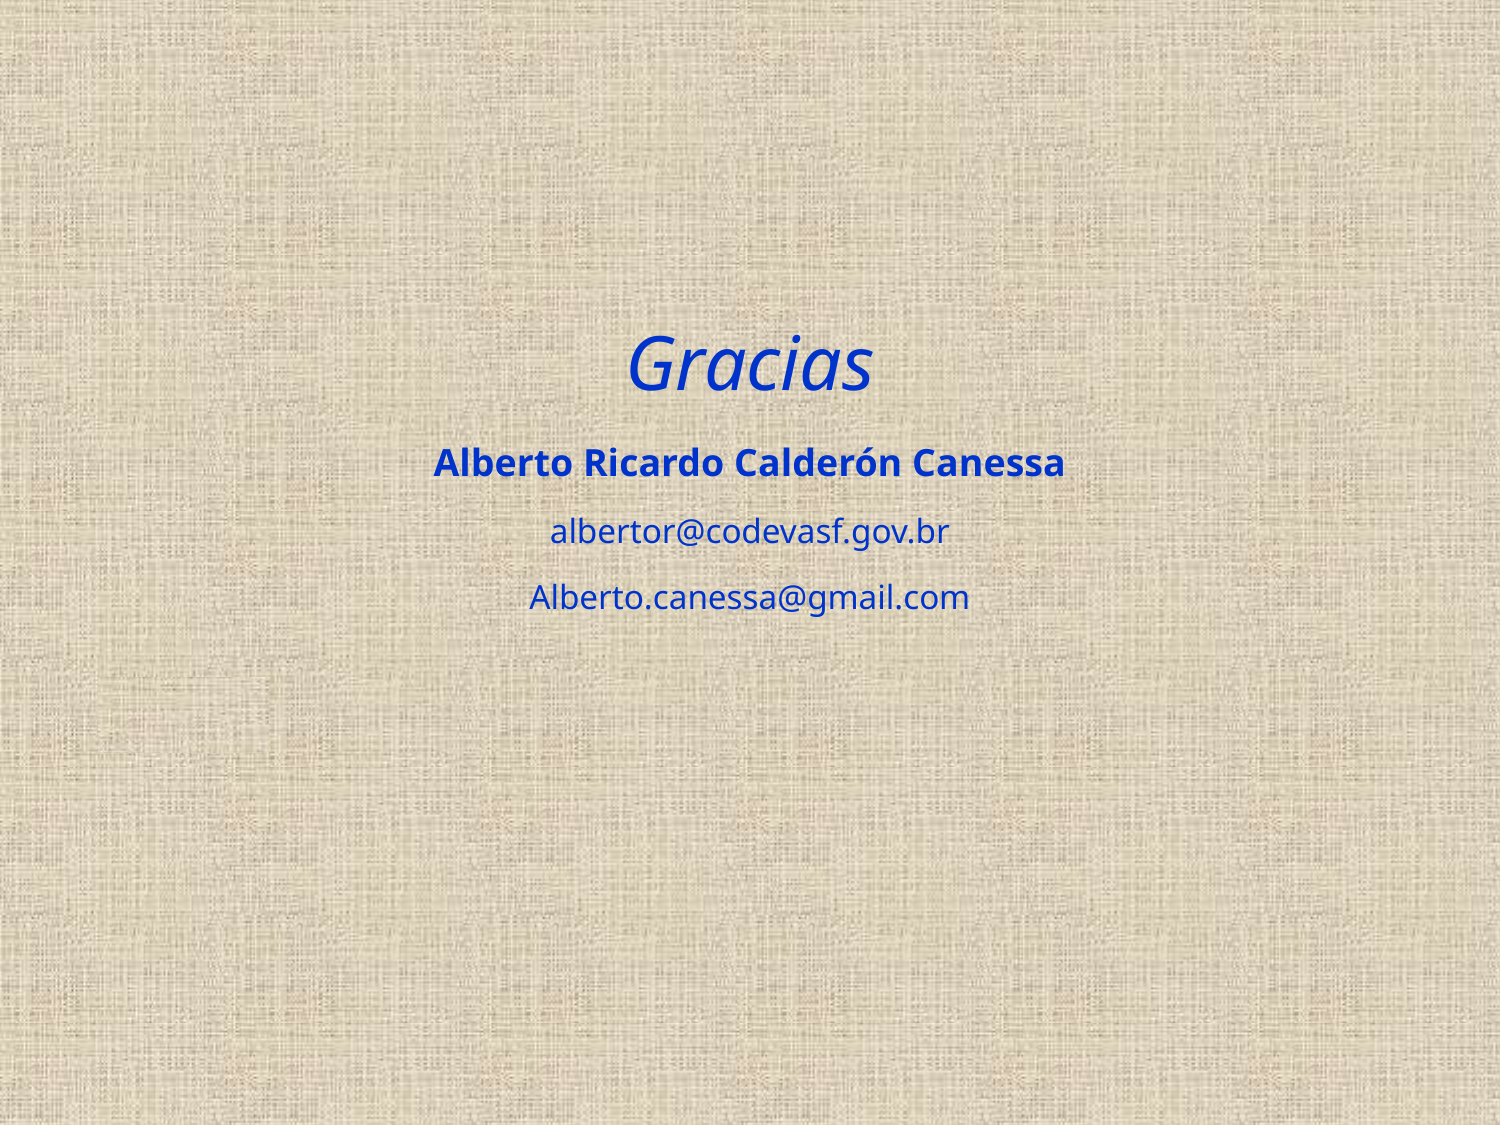

Gracias
Alberto Ricardo Calderón Canessa
albertor@codevasf.gov.br
Alberto.canessa@gmail.com